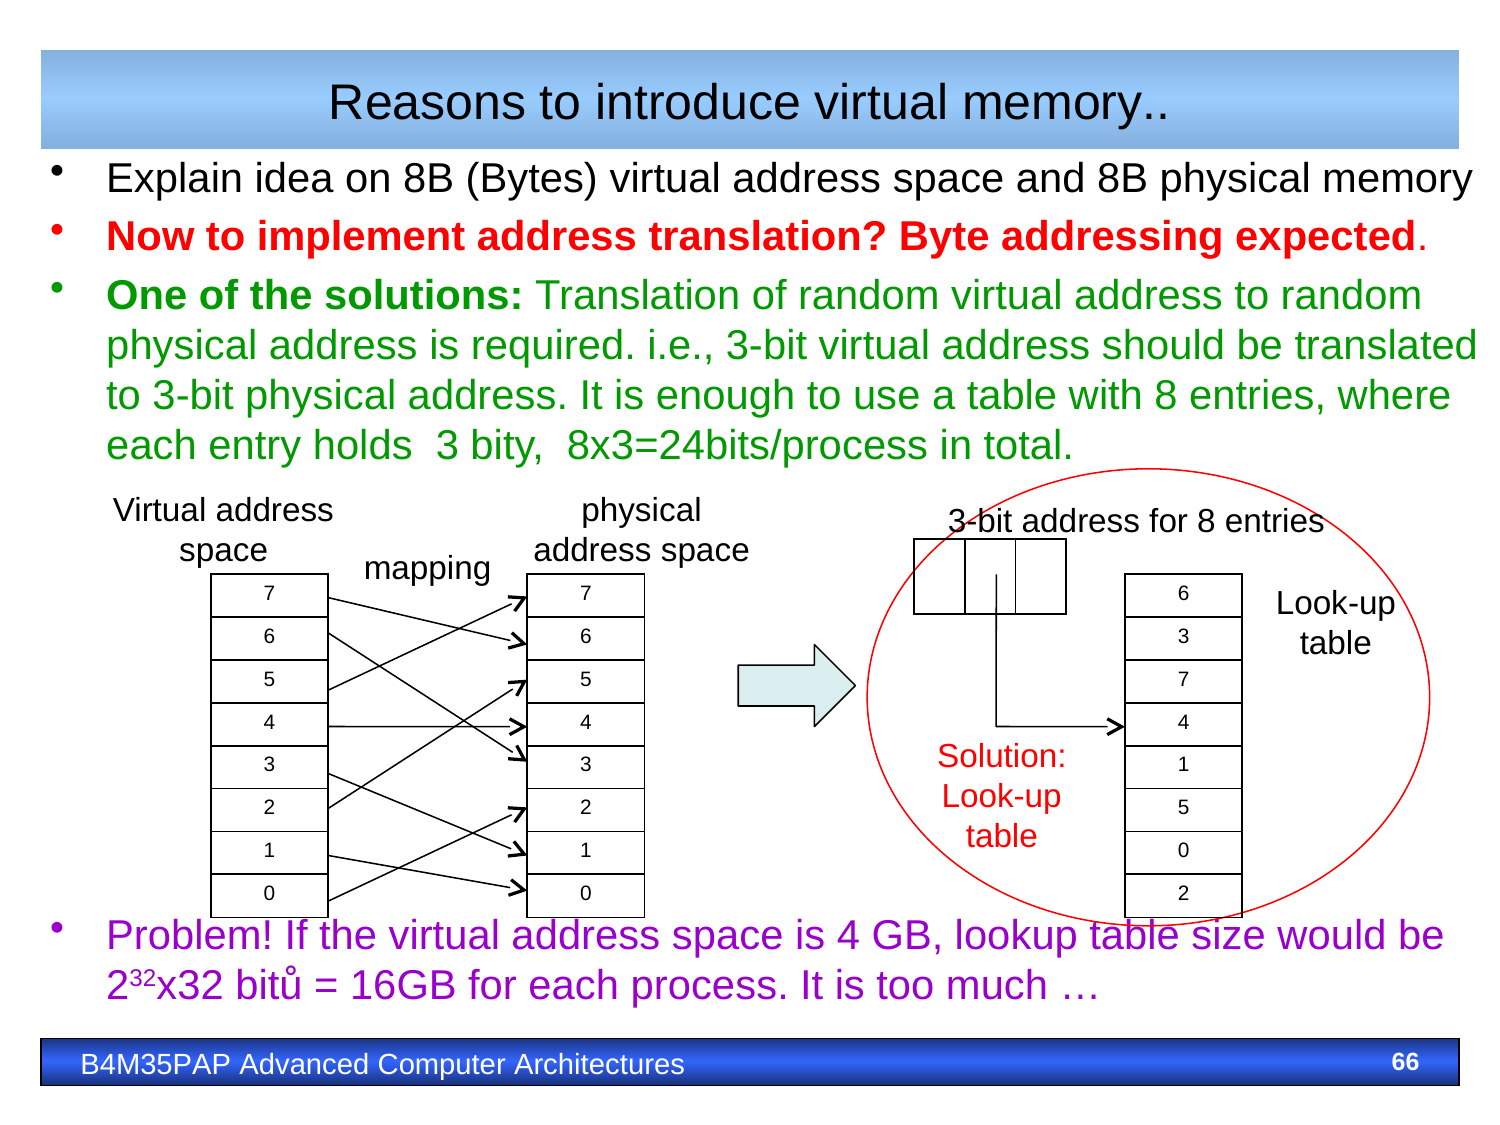

# Reasons to introduce virtual memory..
Explain idea on 8B (Bytes) virtual address space and 8B physical memory
Now to implement address translation? Byte addressing expected.
One of the solutions: Translation of random virtual address to random physical address is required. i.e., 3-bit virtual address should be translated to 3-bit physical address. It is enough to use a table with 8 entries, where each entry holds 3 bity, 8x3=24bits/process in total.
Problem! If the virtual address space is 4 GB, lookup table size would be 232x32 bitů = 16GB for each process. It is too much …
Virtual address space
physical address space
3-bit address for 8 entries
mapping
| | | |
| --- | --- | --- |
| 7 |
| --- |
| 6 |
| 5 |
| 4 |
| 3 |
| 2 |
| 1 |
| 0 |
| 7 |
| --- |
| 6 |
| 5 |
| 4 |
| 3 |
| 2 |
| 1 |
| 0 |
| 6 |
| --- |
| 3 |
| 7 |
| 4 |
| 1 |
| 5 |
| 0 |
| 2 |
Look-up table
Solution: Look-up table